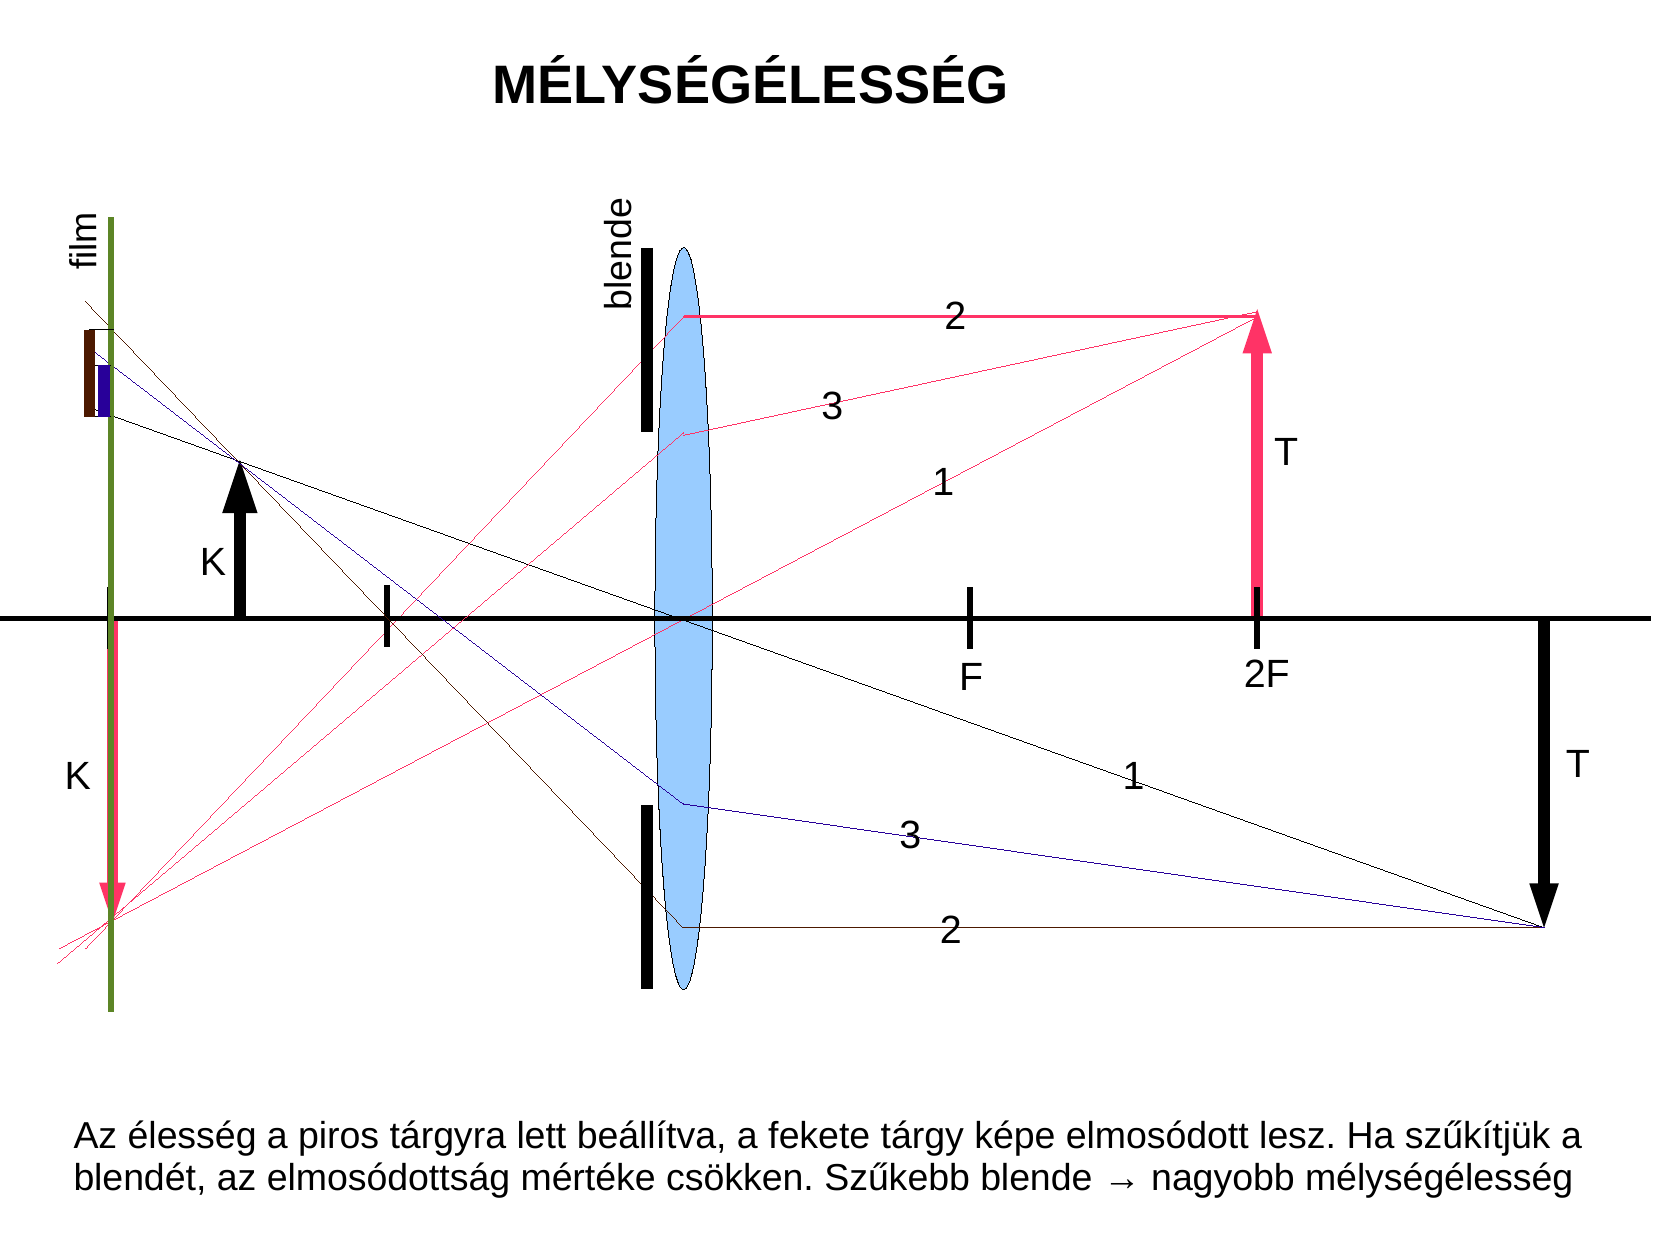

MÉLYSÉGÉLESSÉG
film
blende
2
3
T
1
K
2F
F
T
K
1
3
2
Az élesség a piros tárgyra lett beállítva, a fekete tárgy képe elmosódott lesz. Ha szűkítjük a
blendét, az elmosódottság mértéke csökken. Szűkebb blende → nagyobb mélységélesség